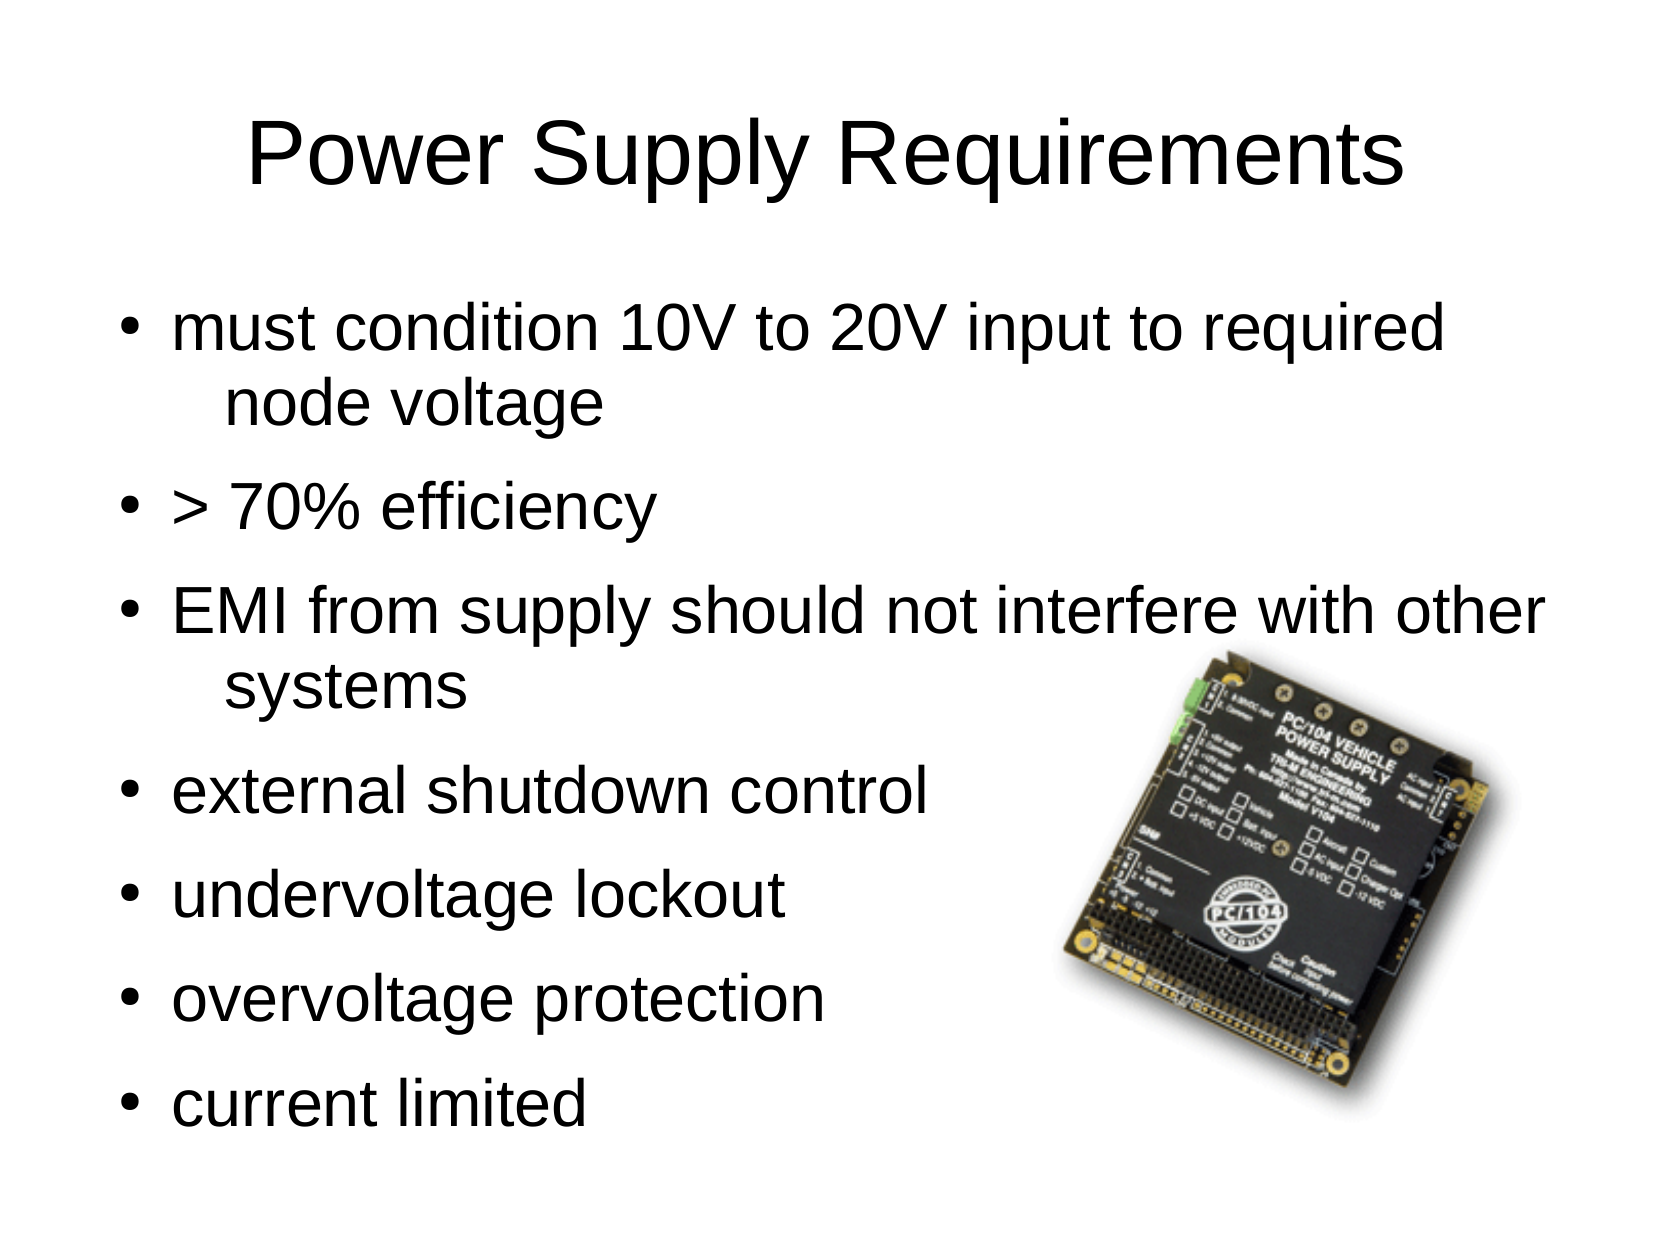

# Power Supply Requirements
must condition 10V to 20V input to required node voltage
> 70% efficiency
EMI from supply should not interfere with other systems
external shutdown control
undervoltage lockout
overvoltage protection
current limited